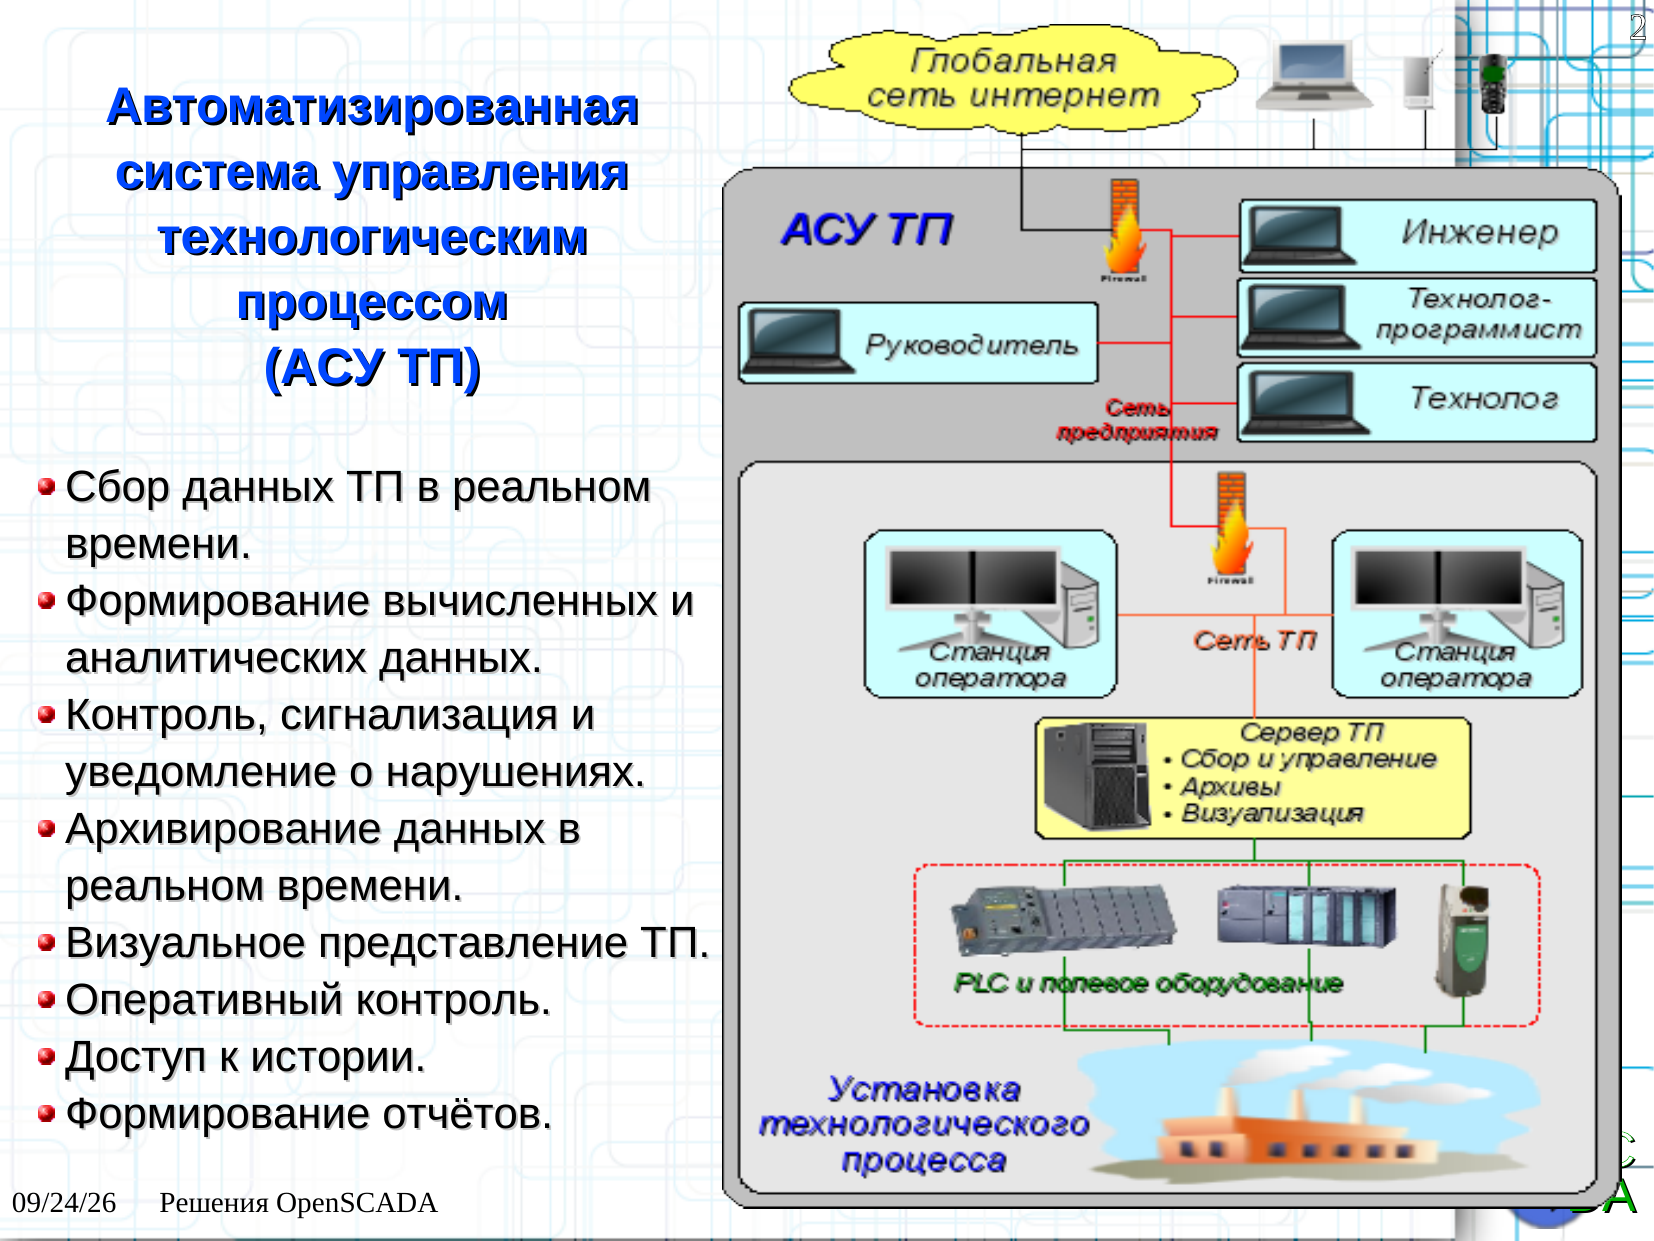

2
# Автоматизированная система управления технологическим процессом (АСУ ТП)
Сбор данных ТП в реальном времени.
Формирование вычисленных и аналитических данных.
Контроль, сигнализация и уведомление о нарушениях.
Архивирование данных в реальном времени.
Визуальное представление ТП.
Оперативный контроль.
Доступ к истории.
Формирование отчётов.
Решения OpenSCADA